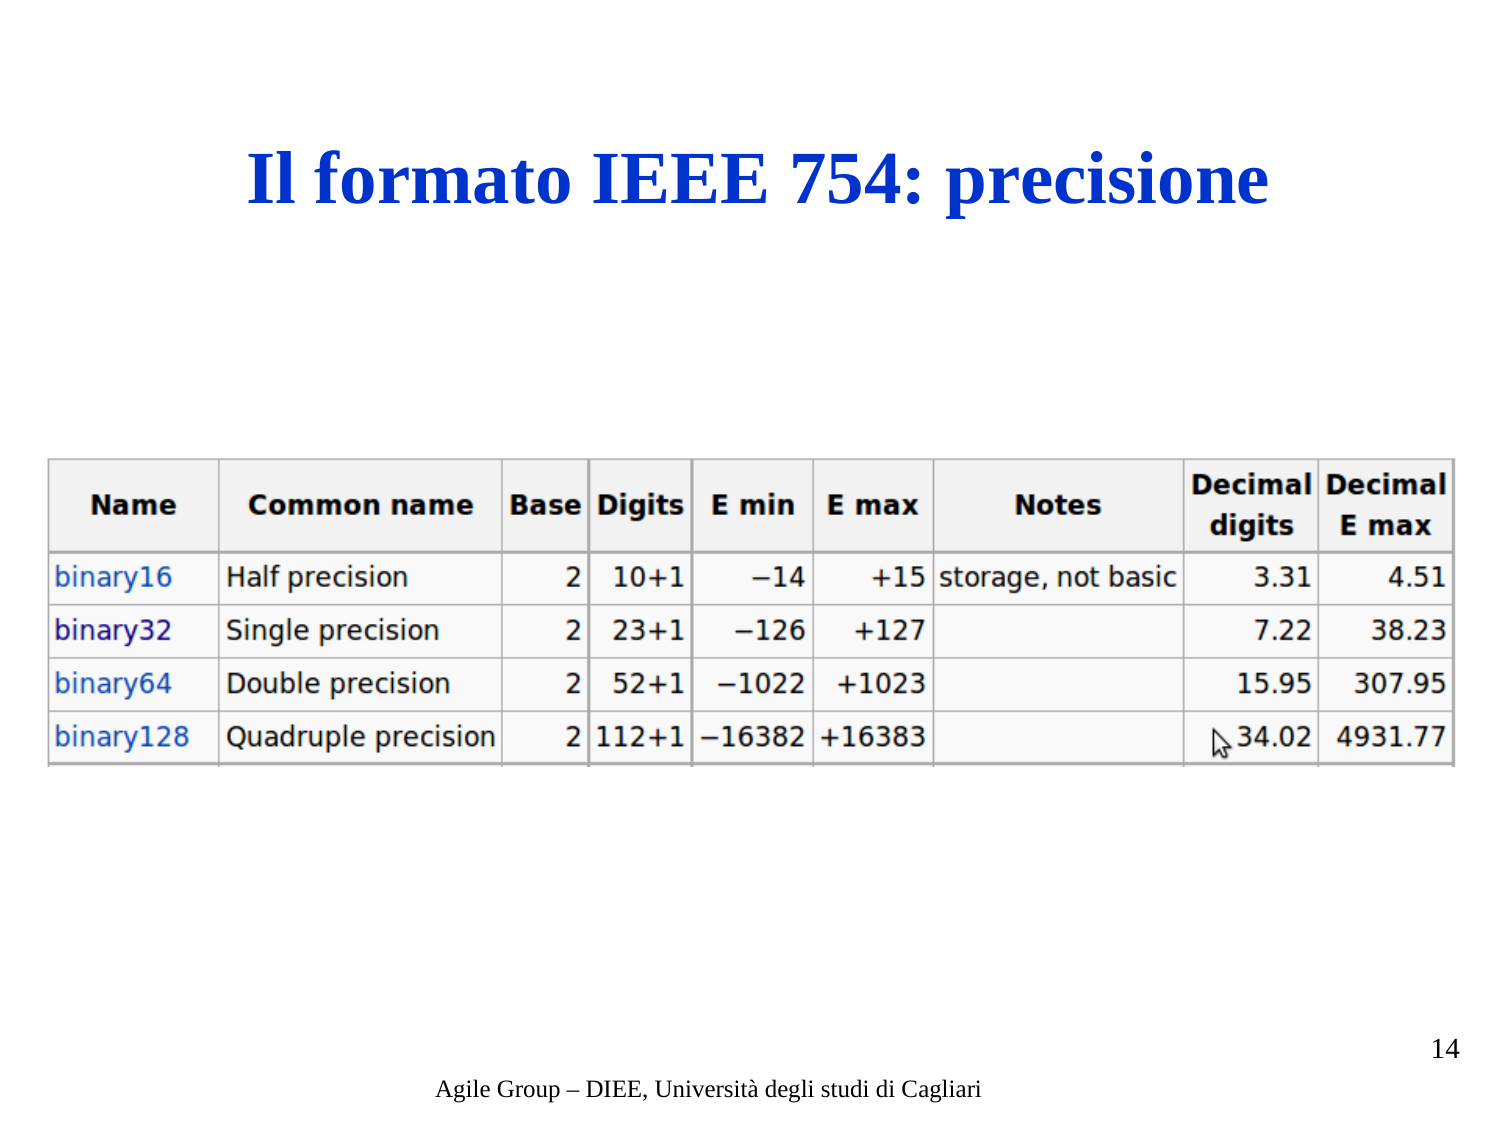

# Il formato IEEE 754: precisione
14